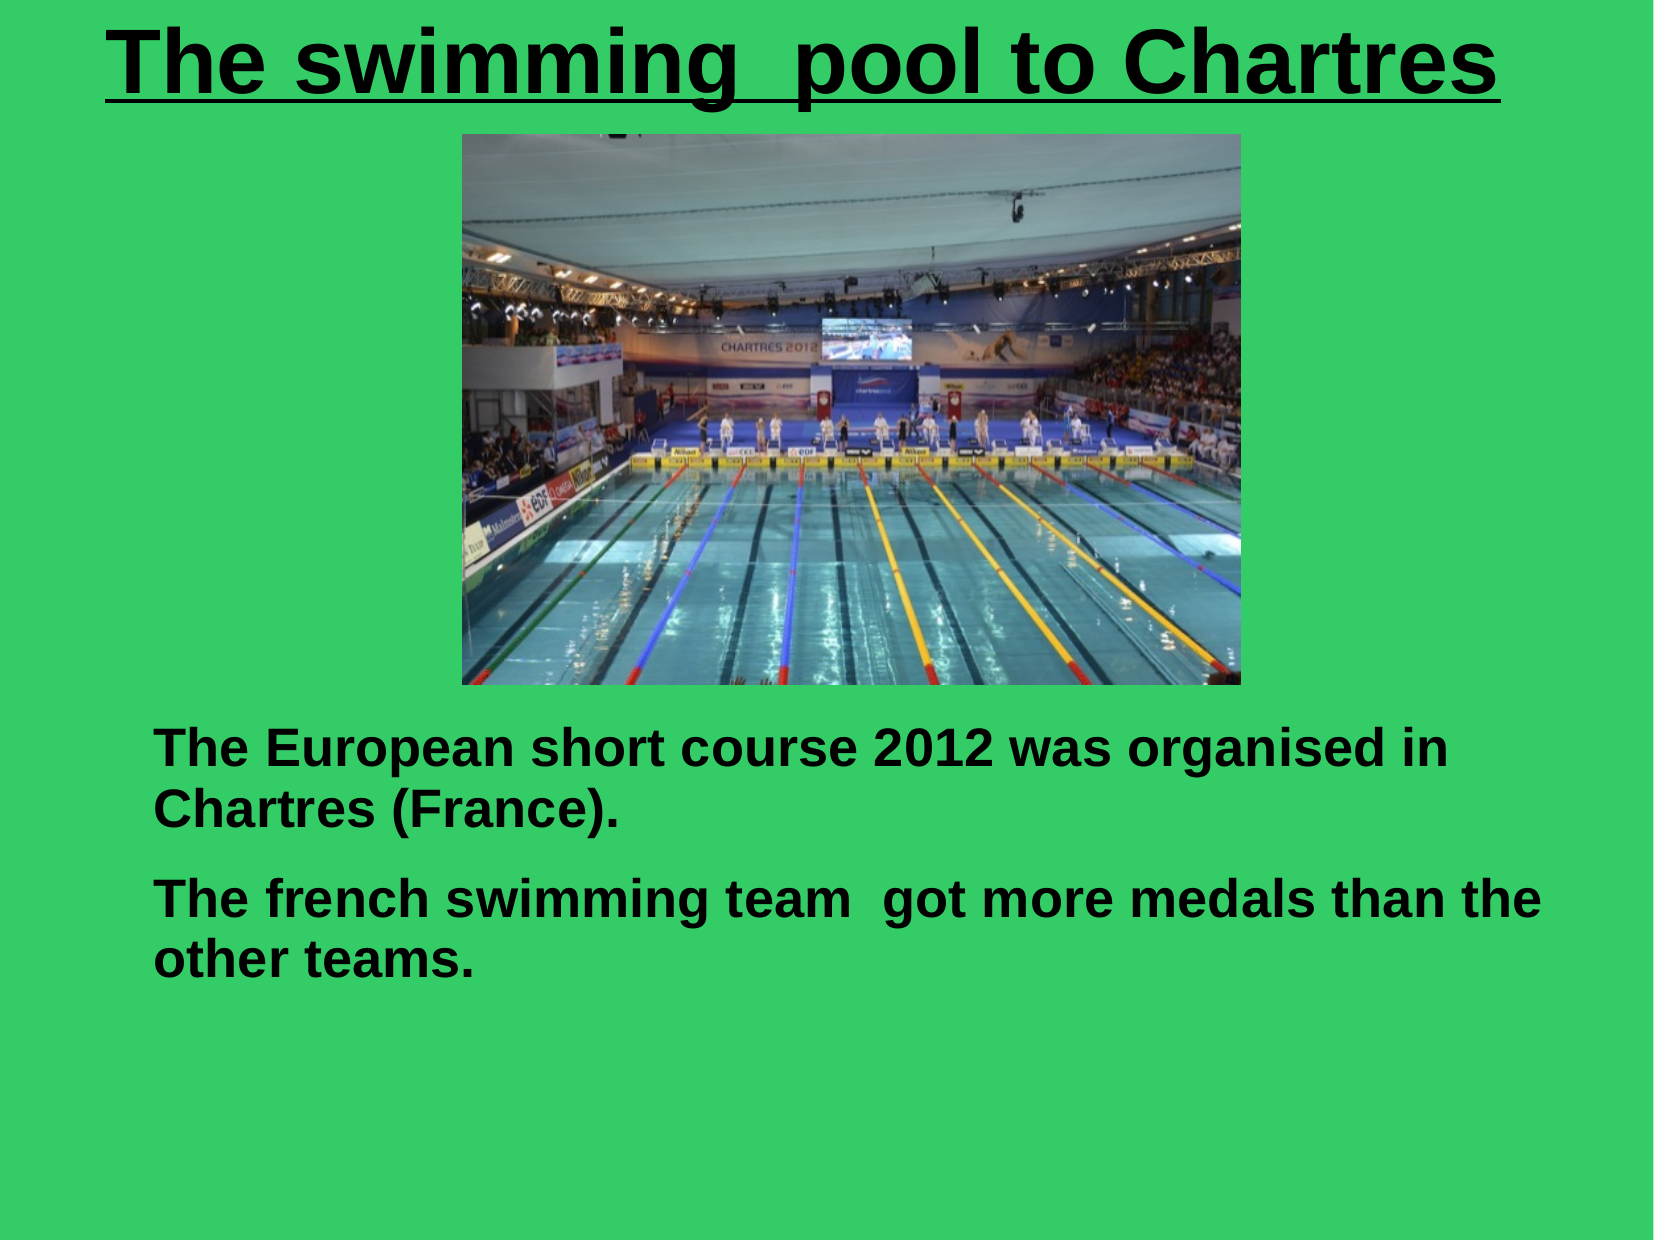

# The swimming pool to Chartres
The European short course 2012 was organised in Chartres (France).
The french swimming team got more medals than the other teams.